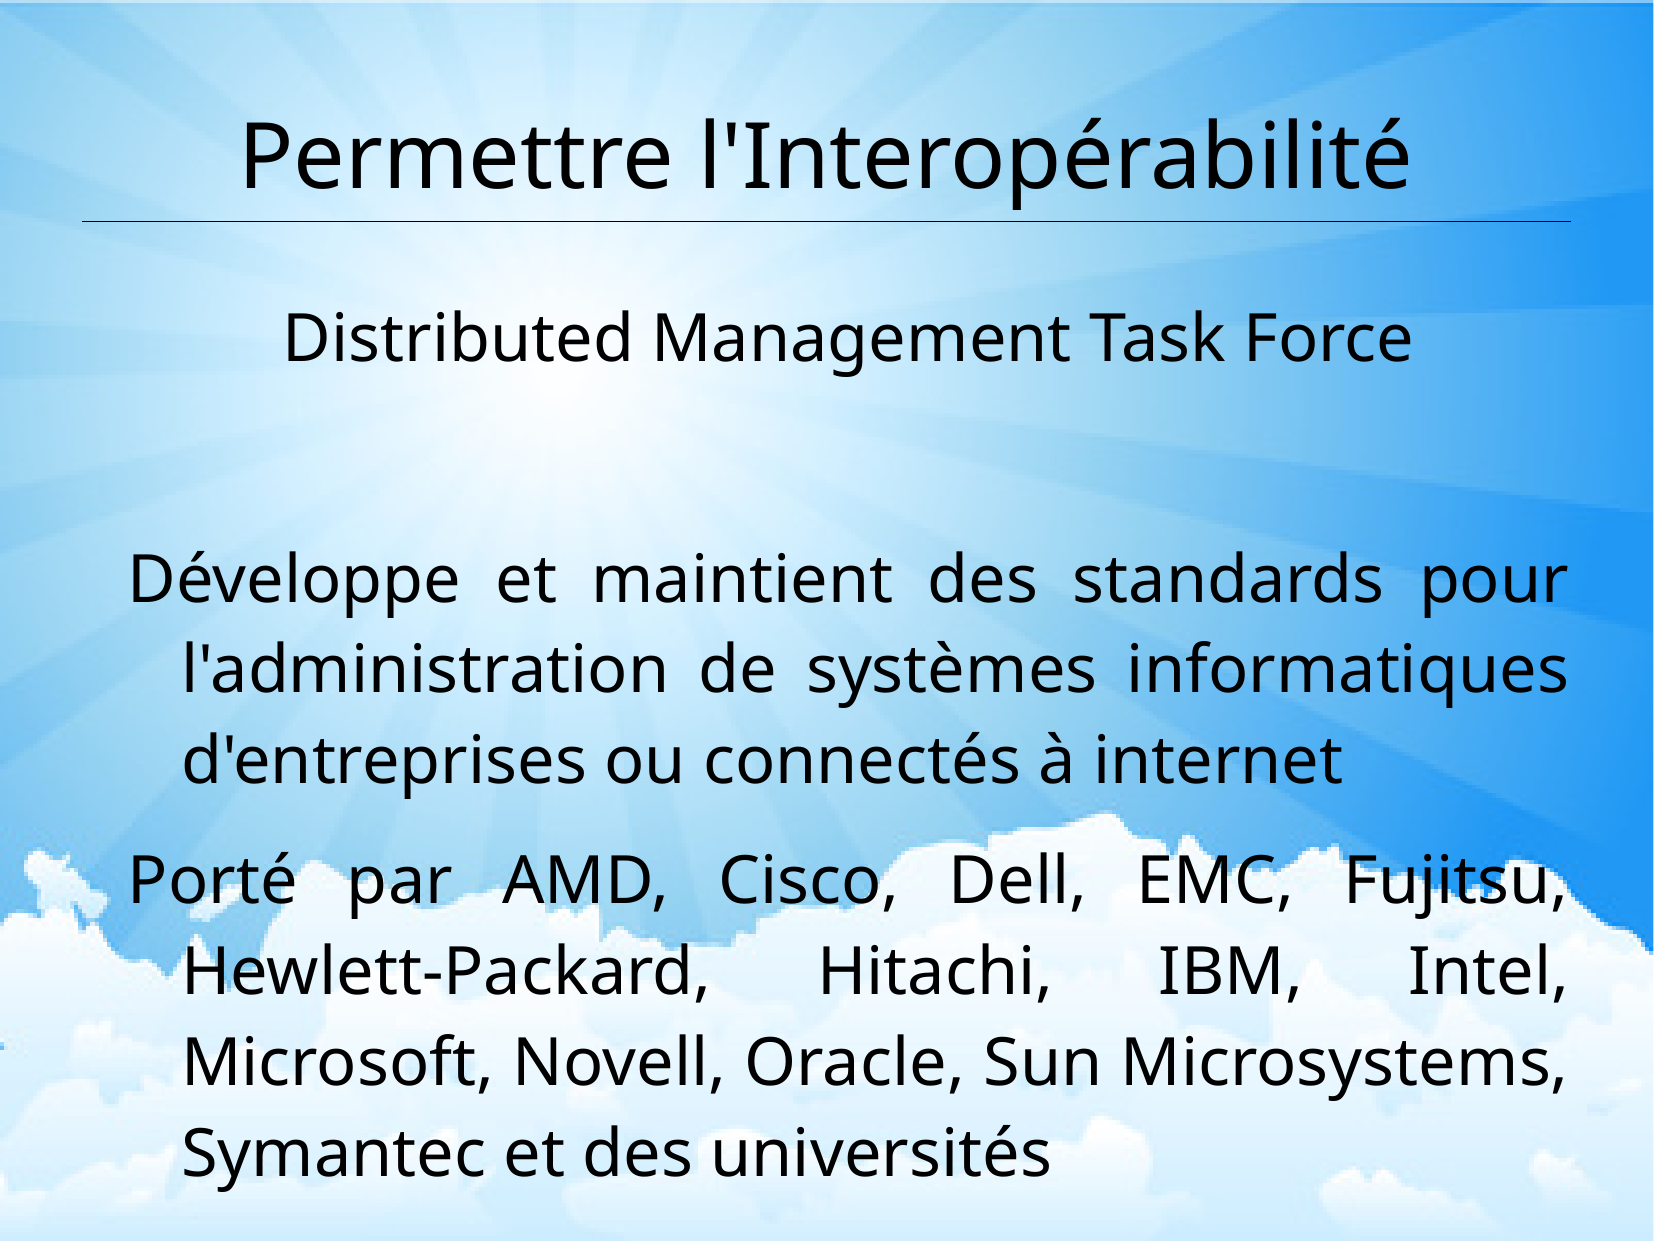

# Permettre l'Interopérabilité
Distributed Management Task Force
Développe et maintient des standards pour l'administration de systèmes informatiques d'entreprises ou connectés à internet
Porté par AMD, Cisco, Dell, EMC, Fujitsu, Hewlett-Packard, Hitachi, IBM, Intel, Microsoft, Novell, Oracle, Sun Microsystems, Symantec et des universités